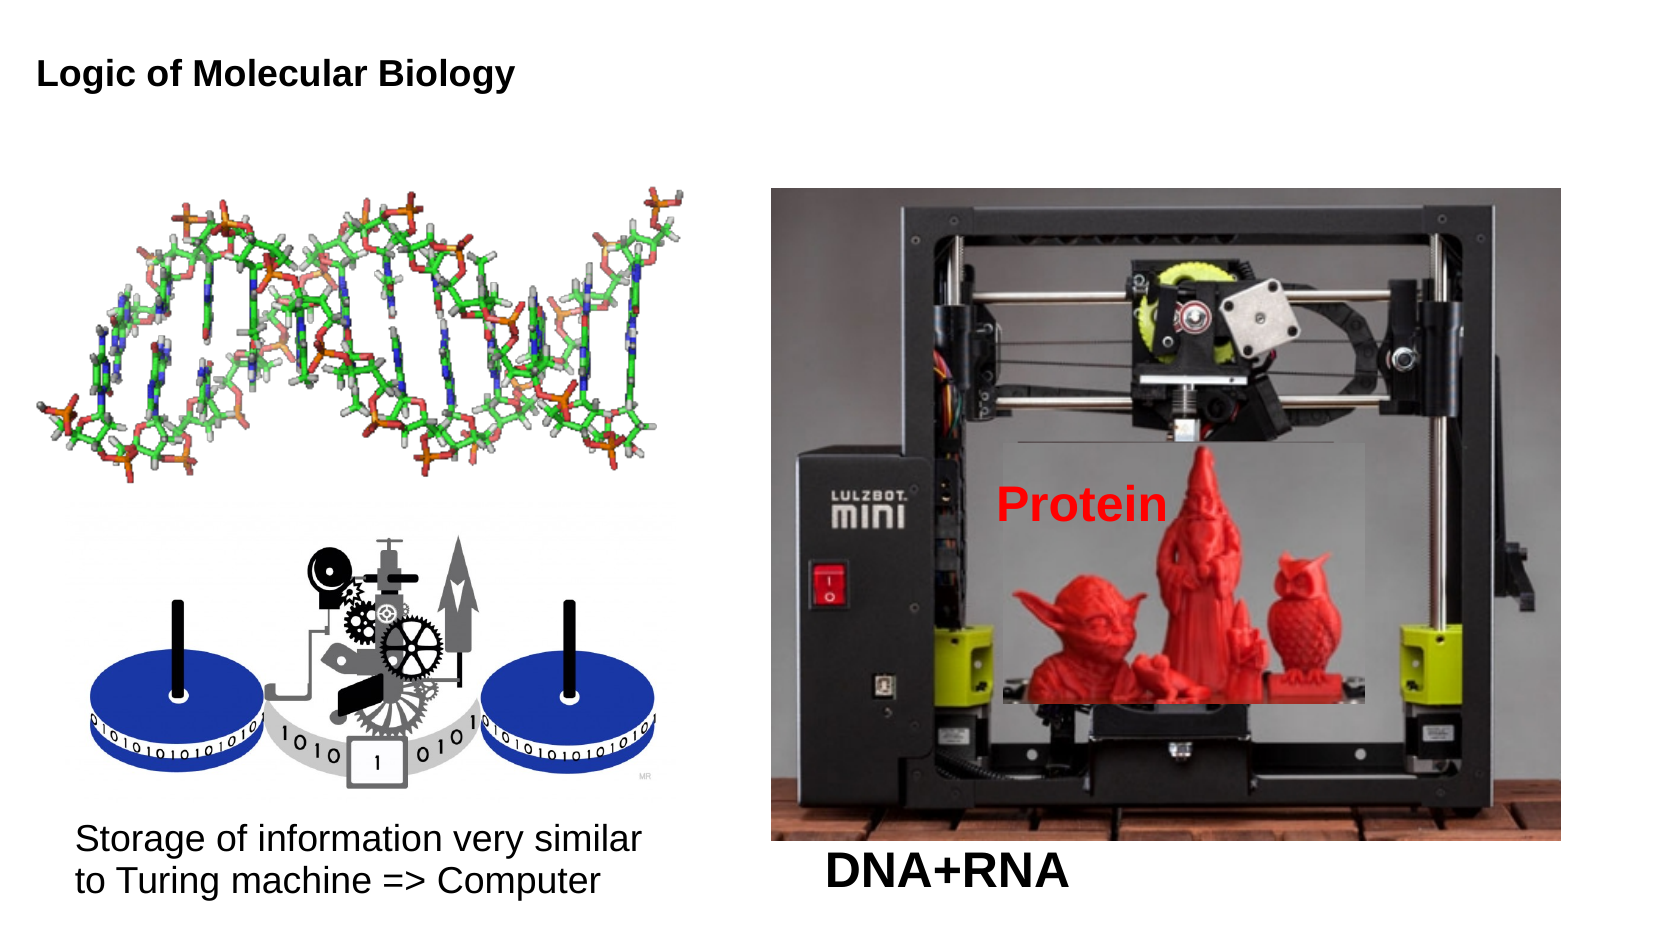

Logic of Molecular Biology
Protein
Storage of information very similar
to Turing machine => Computer
DNA+RNA